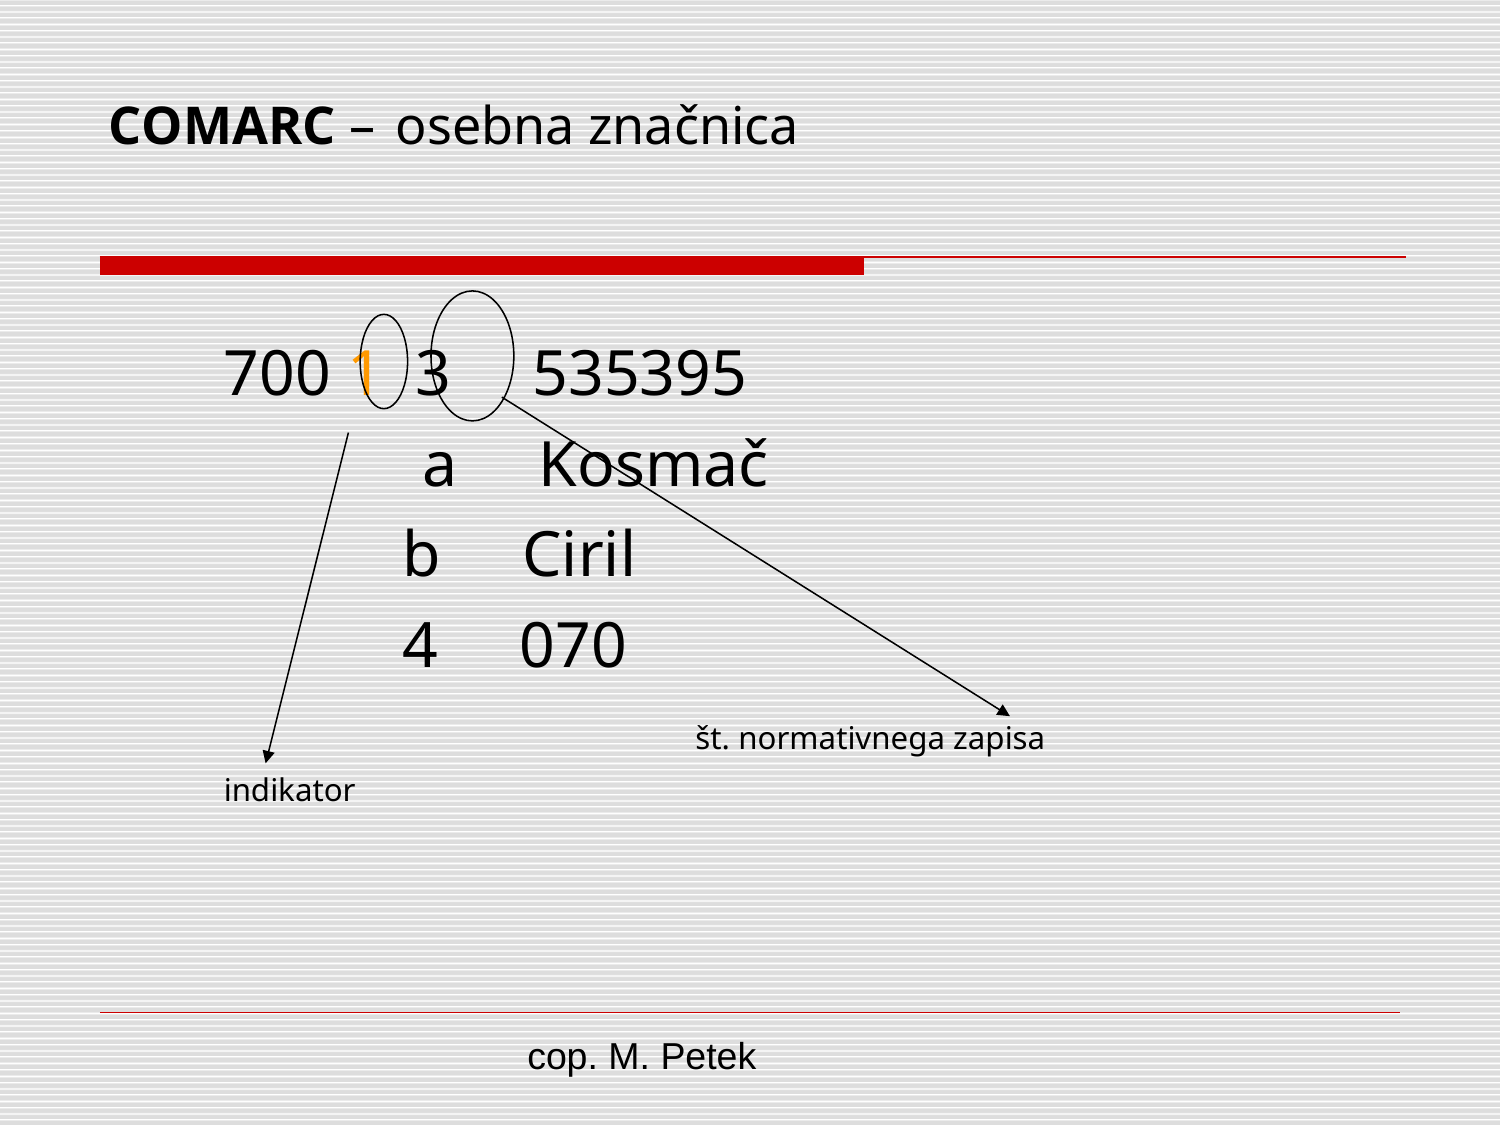

# COMARC – osebna značnica
700 1 3 535395
		 a Kosmač
 b Ciril
 4 070
 št. normativnega zapisa
indikator
cop. M. Petek